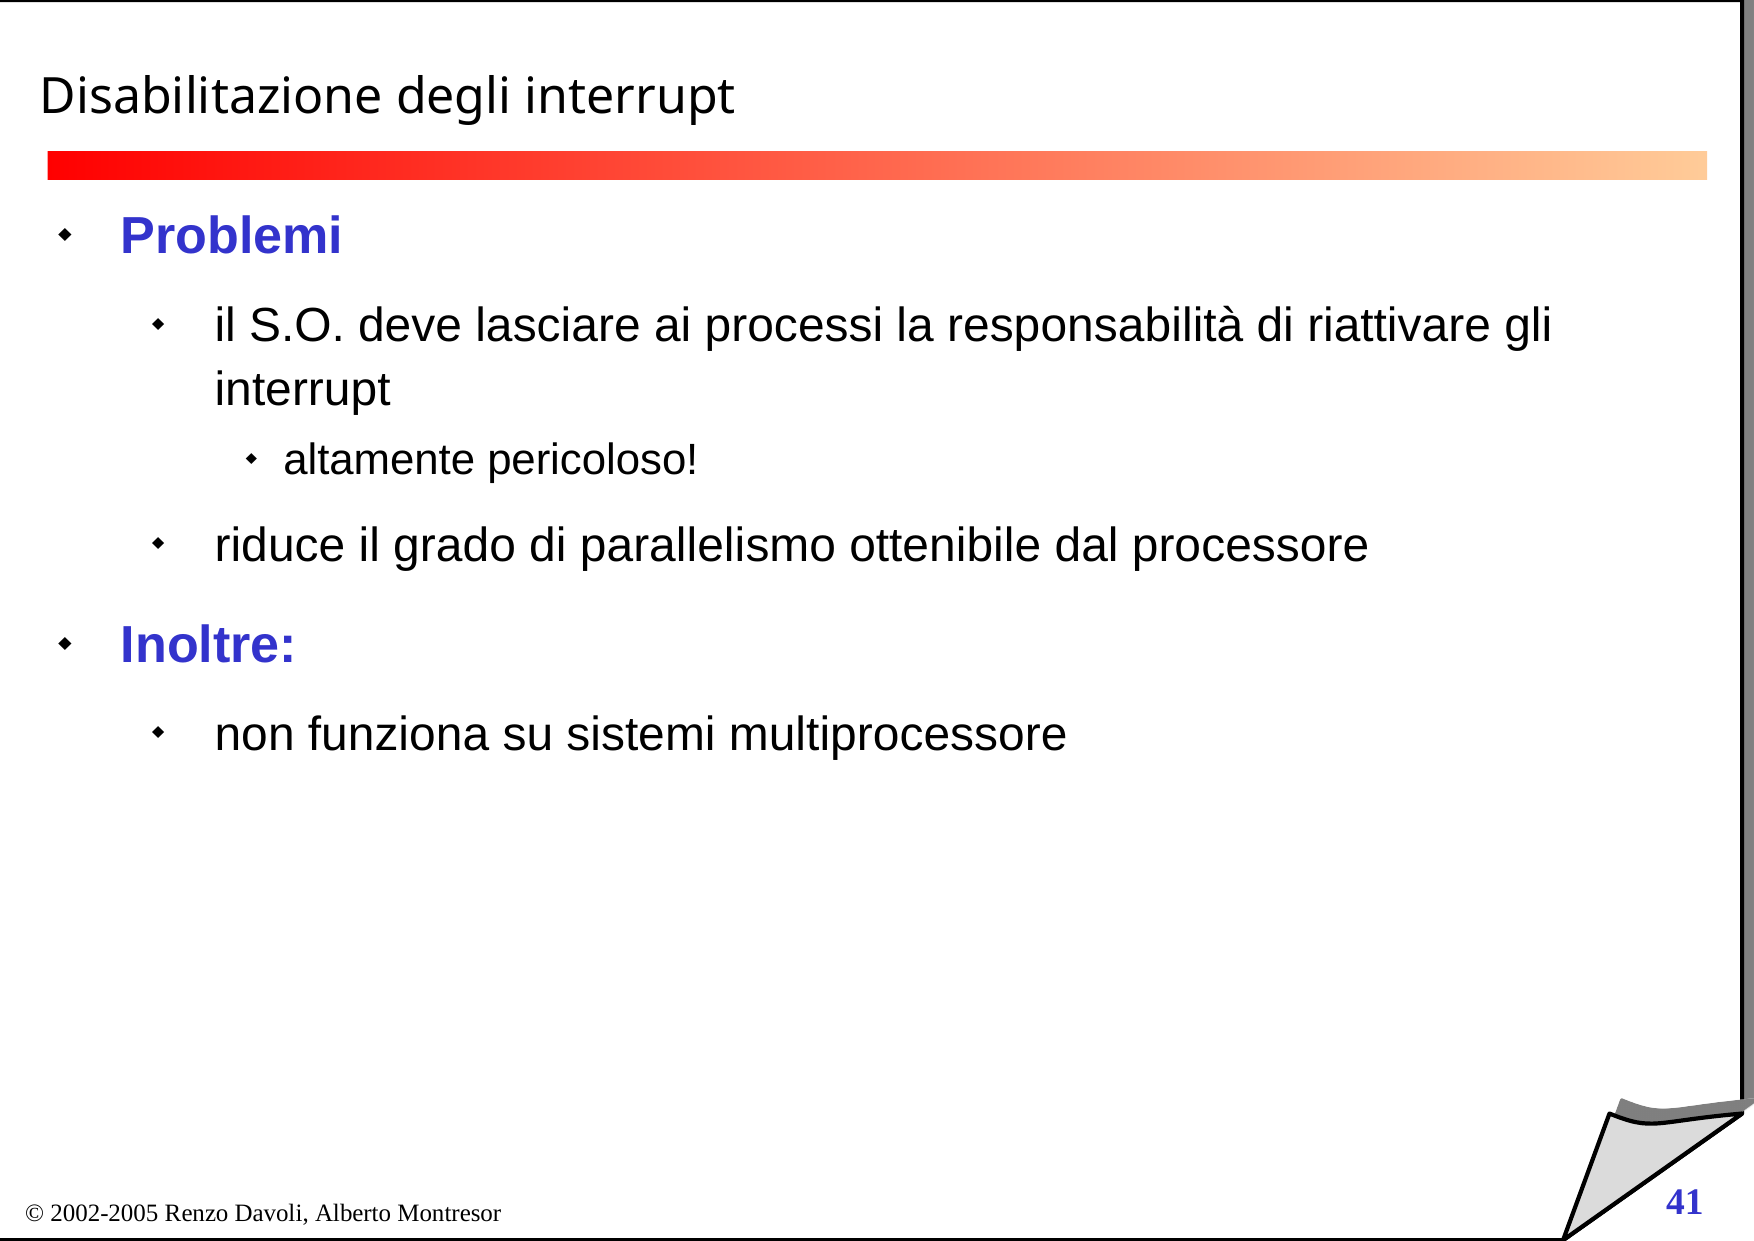

# Disabilitazione degli interrupt
Problemi
il S.O. deve lasciare ai processi la responsabilità di riattivare gli interrupt
altamente pericoloso!
riduce il grado di parallelismo ottenibile dal processore
Inoltre:
non funziona su sistemi multiprocessore